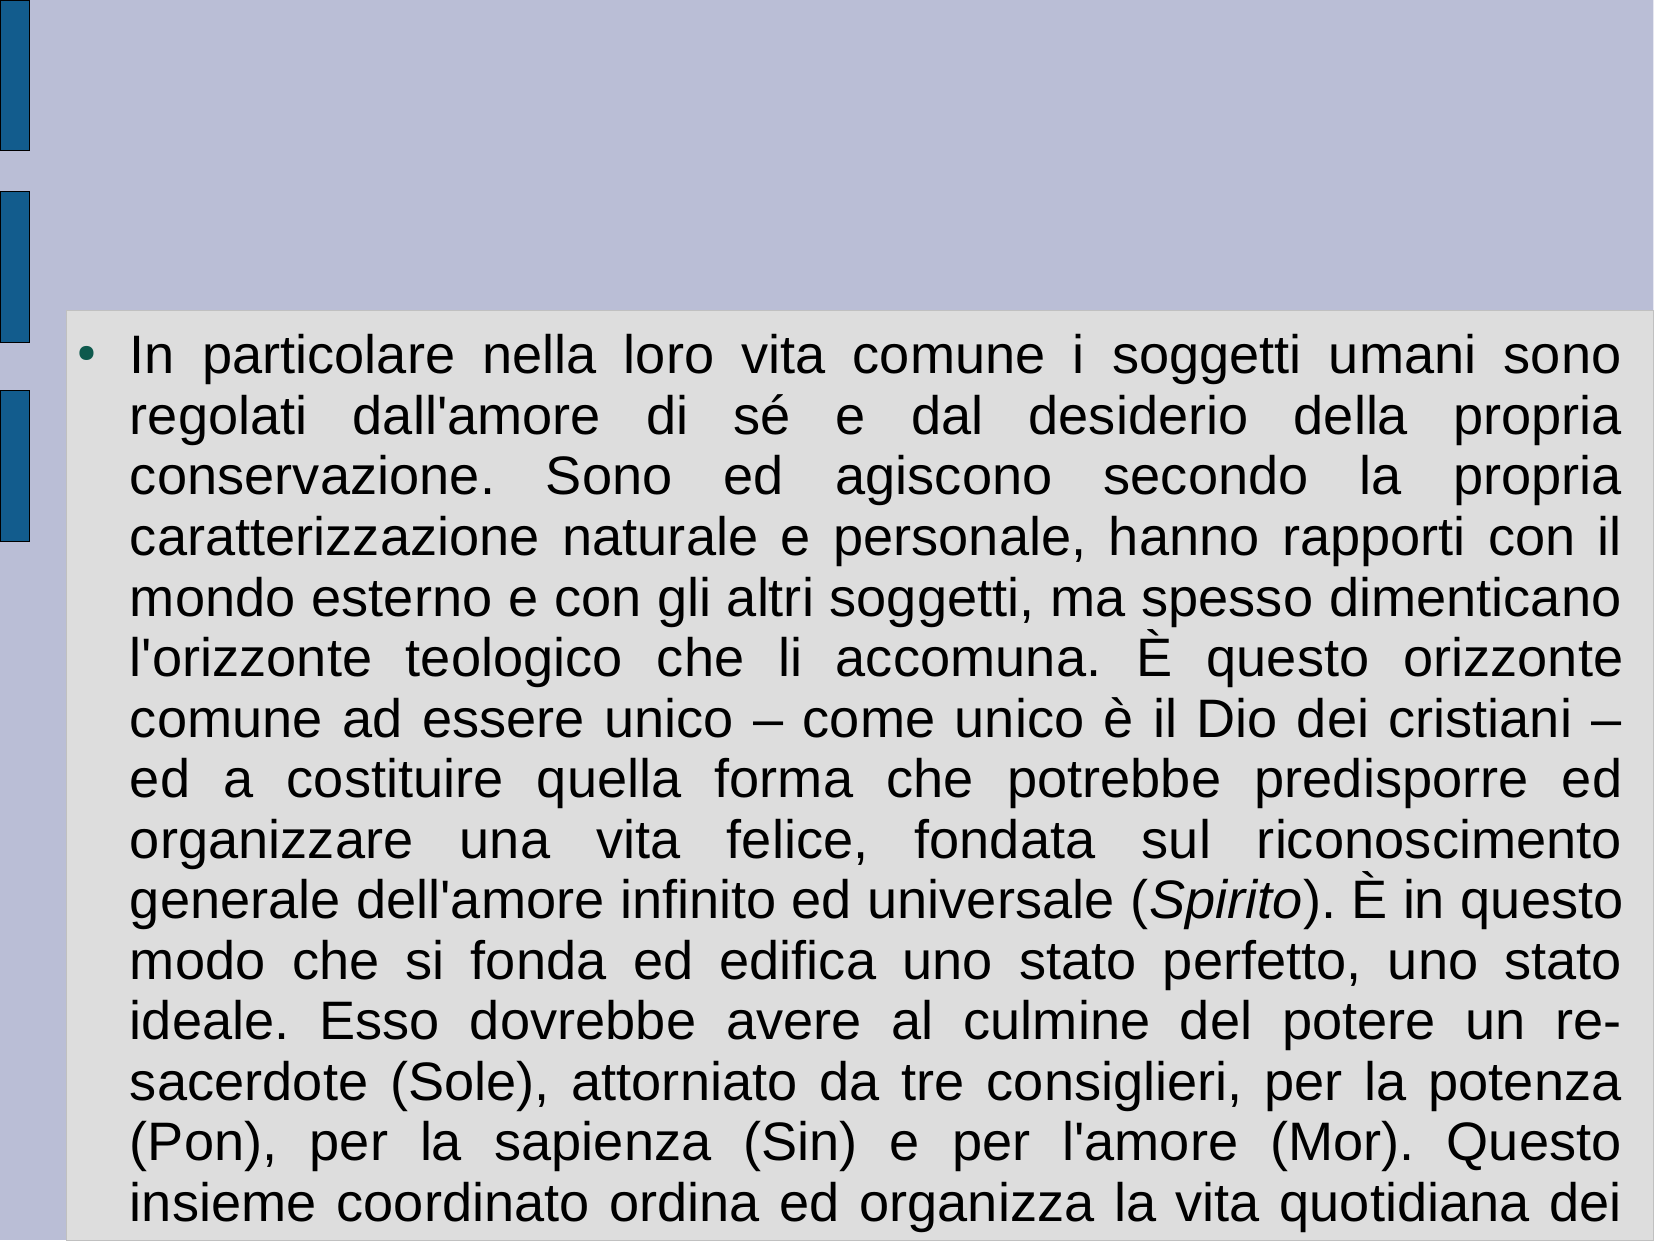

#
In particolare nella loro vita comune i soggetti umani sono regolati dall'amore di sé e dal desiderio della propria conservazione. Sono ed agiscono secondo la propria caratterizzazione naturale e personale, hanno rapporti con il mondo esterno e con gli altri soggetti, ma spesso dimenticano l'orizzonte teologico che li accomuna. È questo orizzonte comune ad essere unico – come unico è il Dio dei cristiani – ed a costituire quella forma che potrebbe predisporre ed organizzare una vita felice, fondata sul riconoscimento generale dell'amore infinito ed universale (Spirito). È in questo modo che si fonda ed edifica uno stato perfetto, uno stato ideale. Esso dovrebbe avere al culmine del potere un re-sacerdote (Sole), attorniato da tre consiglieri, per la potenza (Pon), per la sapienza (Sin) e per l'amore (Mor). Questo insieme coordinato ordina ed organizza la vita quotidiana dei cittadini, nella città del Sole.